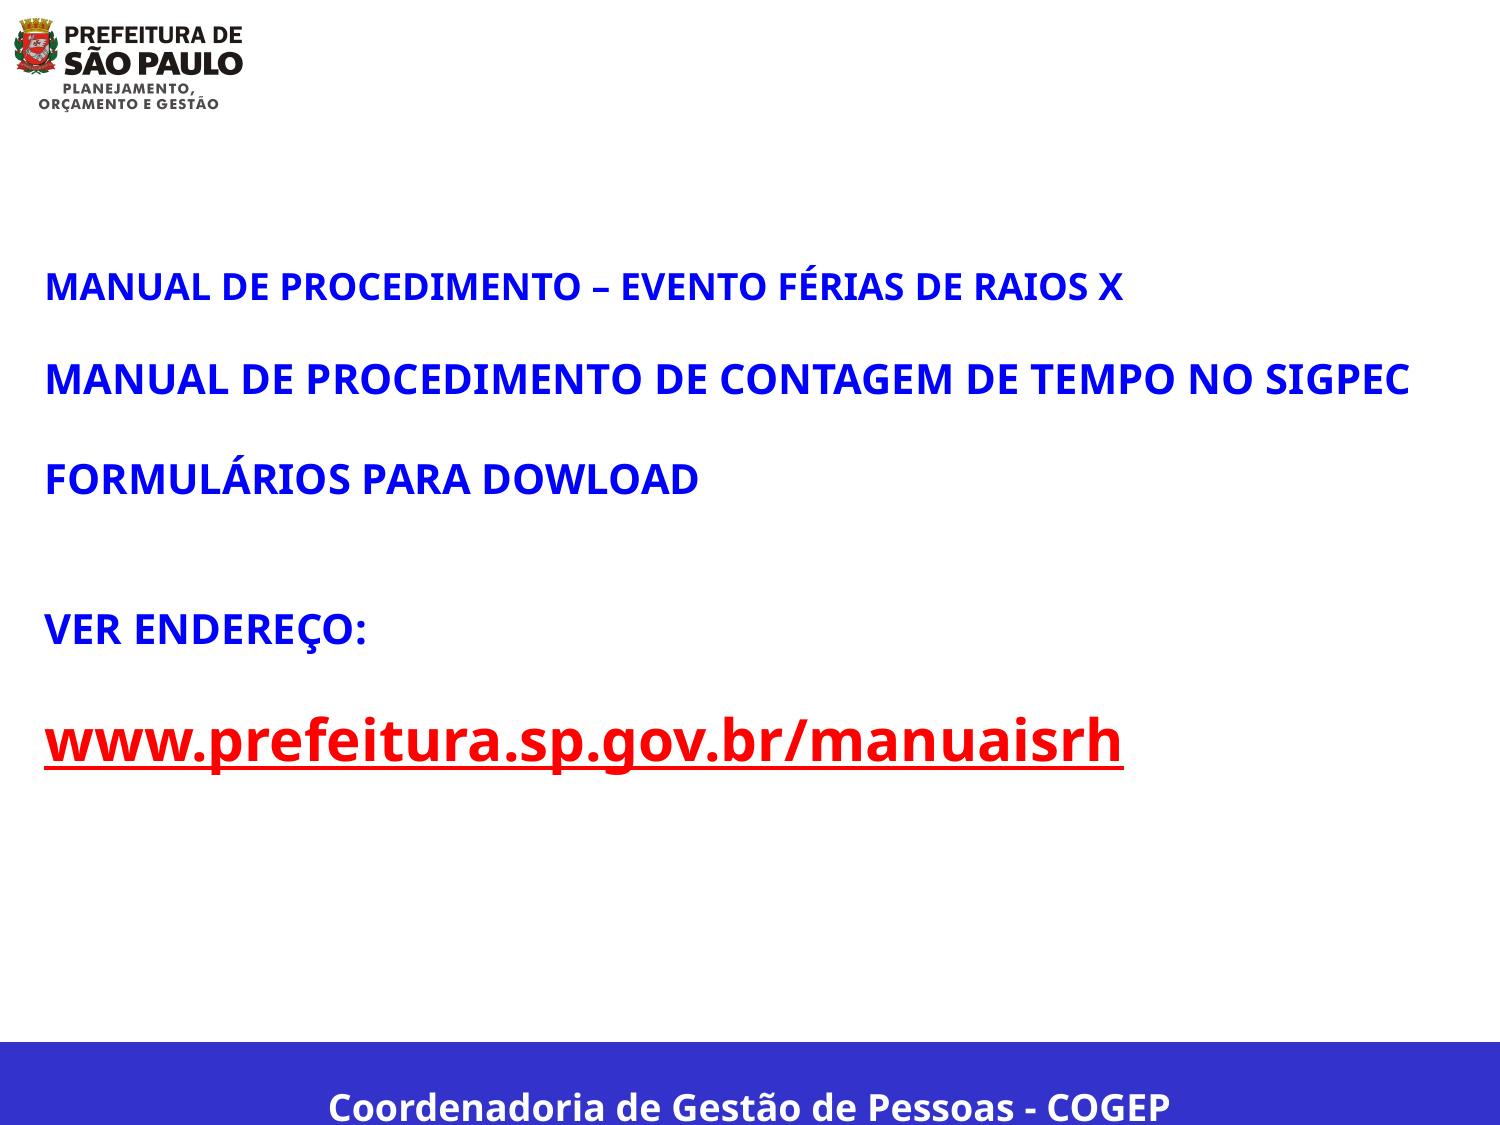

MANUAL DE PROCEDIMENTO – EVENTO FÉRIAS DE RAIOS X
MANUAL DE PROCEDIMENTO DE CONTAGEM DE TEMPO NO SIGPEC
FORMULÁRIOS PARA DOWLOAD
VER ENDEREÇO:
www.prefeitura.sp.gov.br/manuaisrh
Coordenadoria de Gestão de Pessoas - COGEP